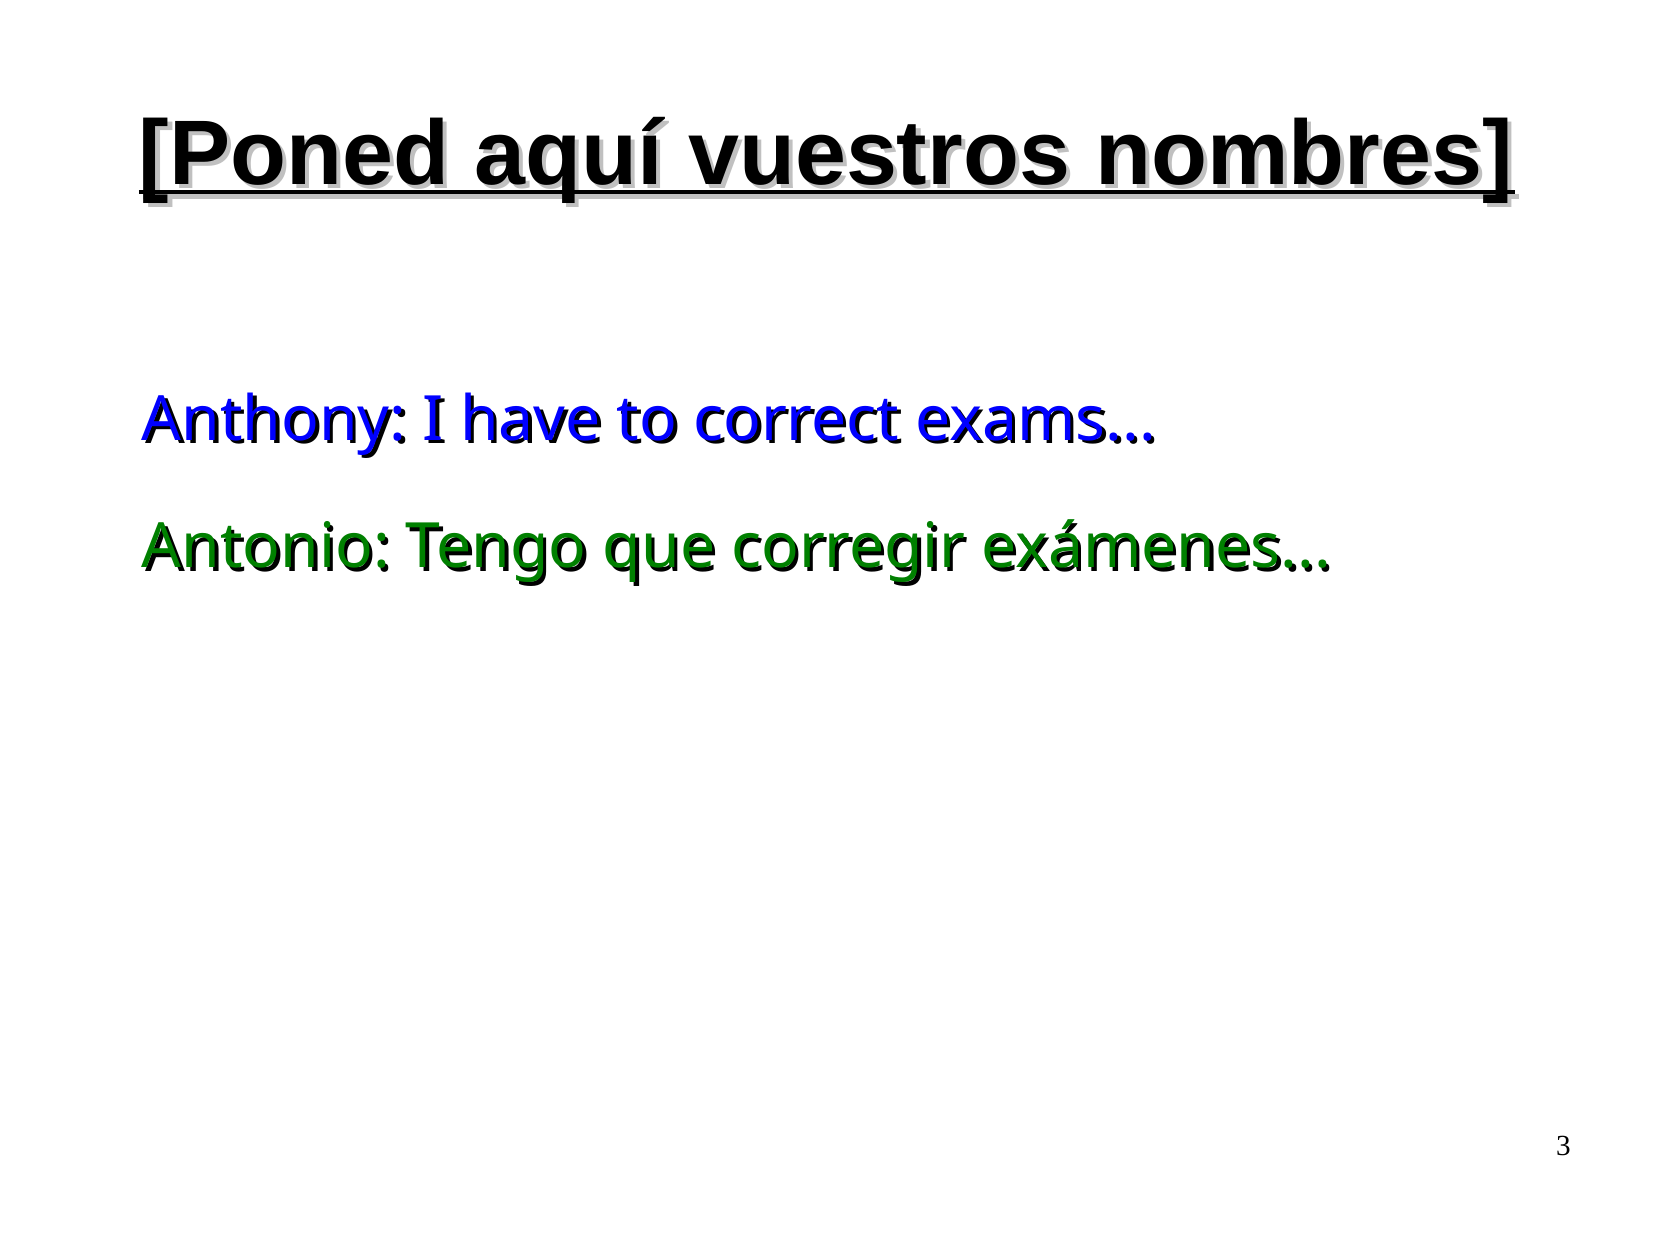

# [Poned aquí vuestros nombres]
Anthony: I have to correct exams...
Antonio: Tengo que corregir exámenes...
3